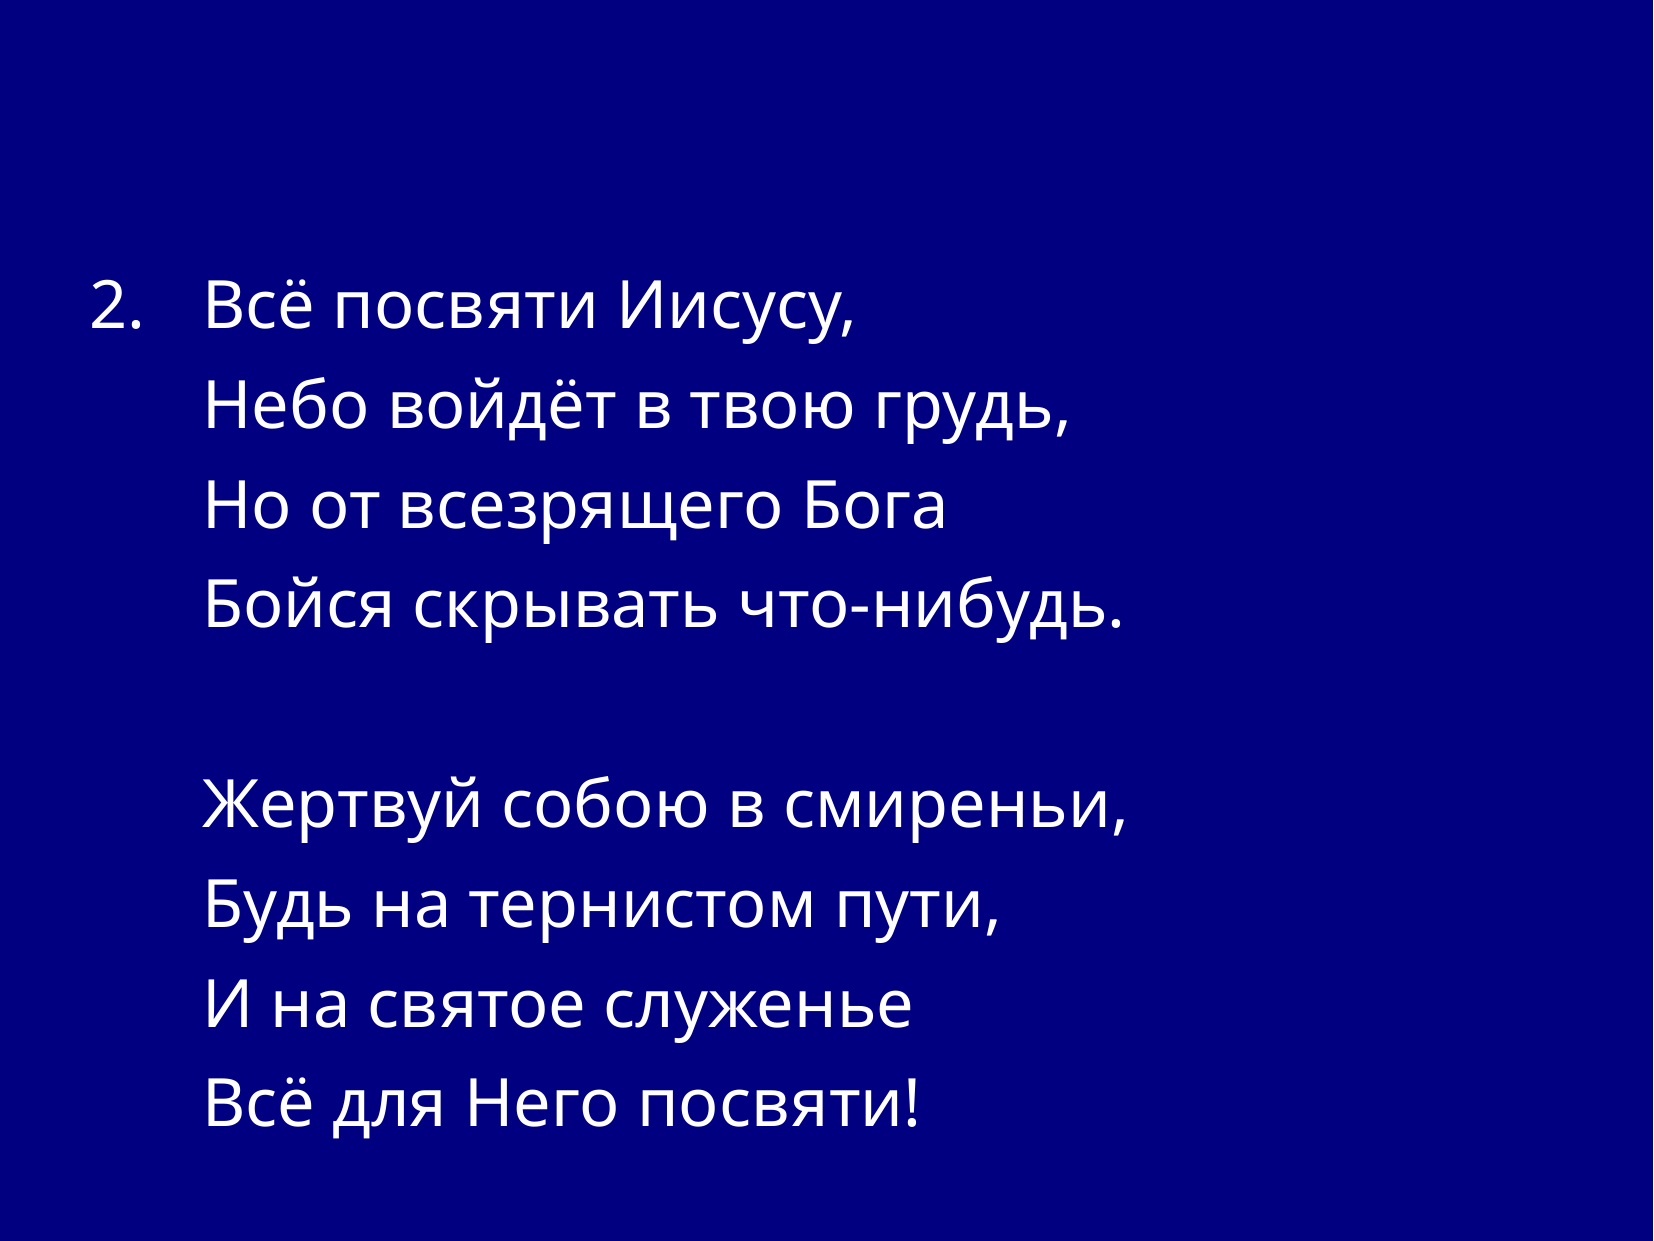

2.	Всё посвяти Иисусу,
	Небо войдёт в твою грудь,
	Но от всезрящего Бога
	Бойся скрывать что-нибудь.
	Жертвуй собою в смиреньи,
	Будь на тернистом пути,
	И на святое служенье
	Всё для Него посвяти!